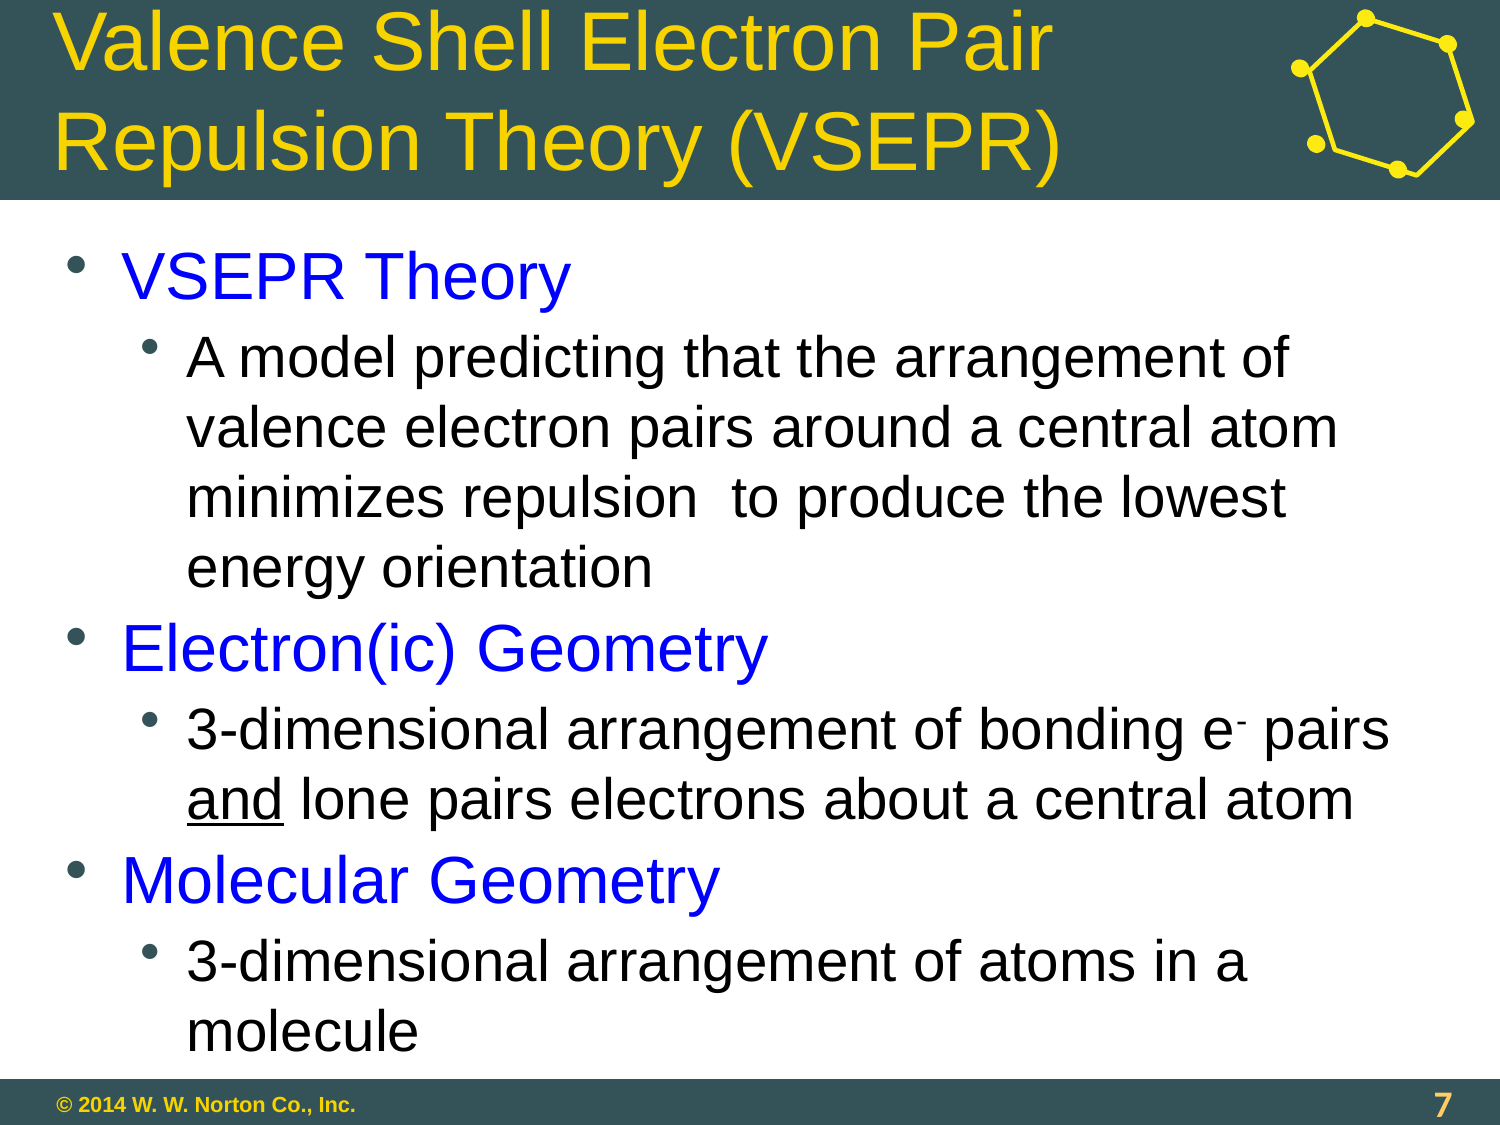

Valence Shell Electron Pair Repulsion Theory (VSEPR)
# VSEPR Theory
A model predicting that the arrangement of valence electron pairs around a central atom minimizes repulsion to produce the lowest energy orientation
Electron(ic) Geometry
3-dimensional arrangement of bonding e- pairs and lone pairs electrons about a central atom
Molecular Geometry
3-dimensional arrangement of atoms in a molecule